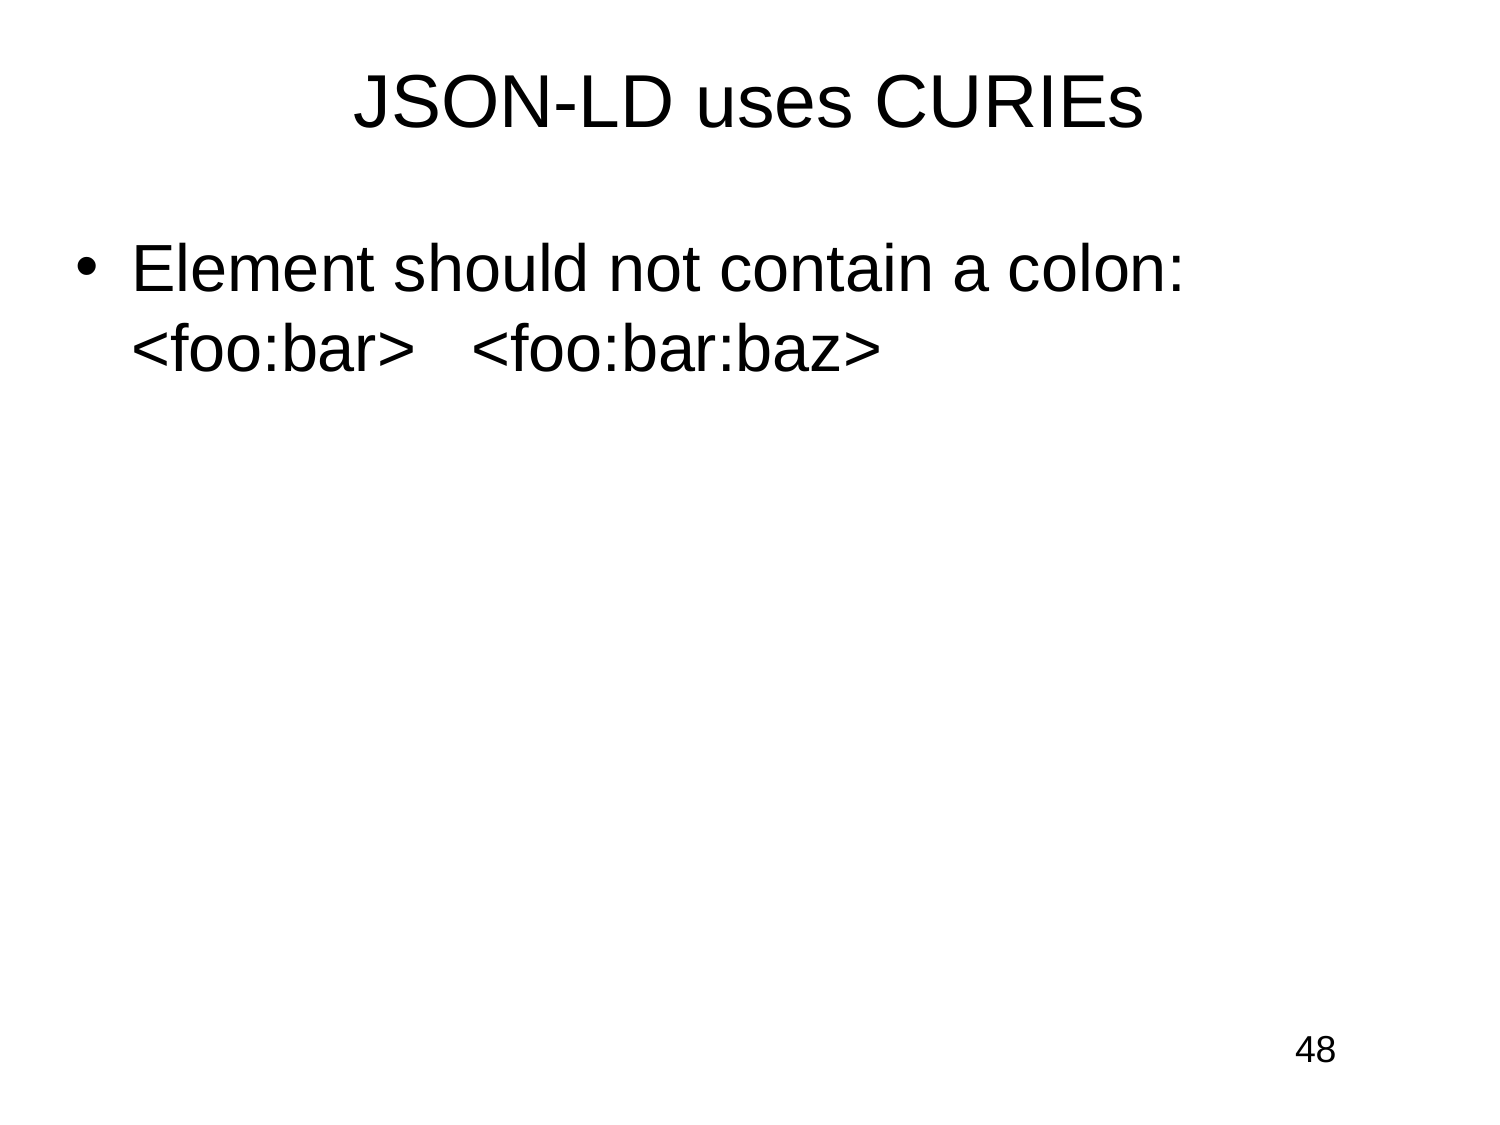

# JSON-LD uses CURIEs
Element should not contain a colon:
<foo:bar> <foo:bar:baz>
48